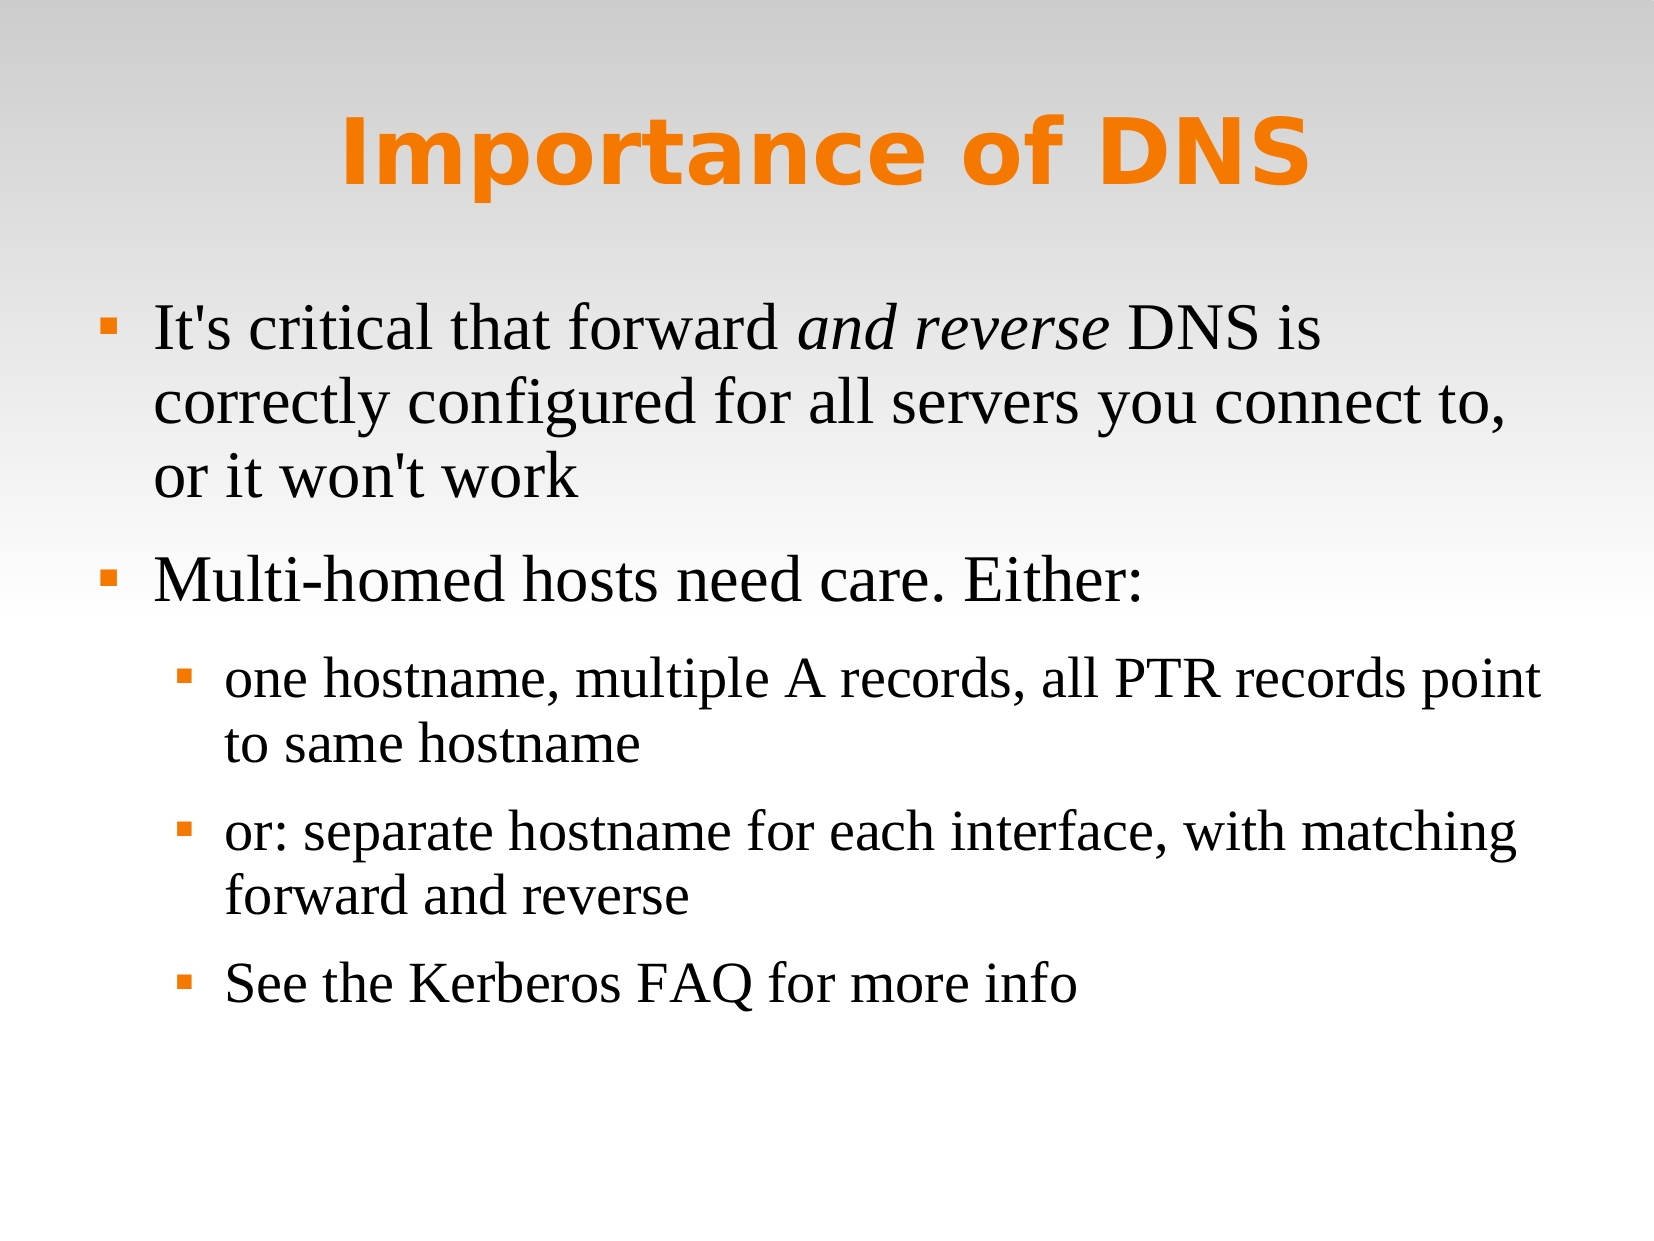

# Importance of DNS
It's critical that forward and reverse DNS is correctly configured for all servers you connect to, or it won't work
Multi-homed hosts need care. Either:
one hostname, multiple A records, all PTR records point to same hostname
or: separate hostname for each interface, with matching forward and reverse
See the Kerberos FAQ for more info